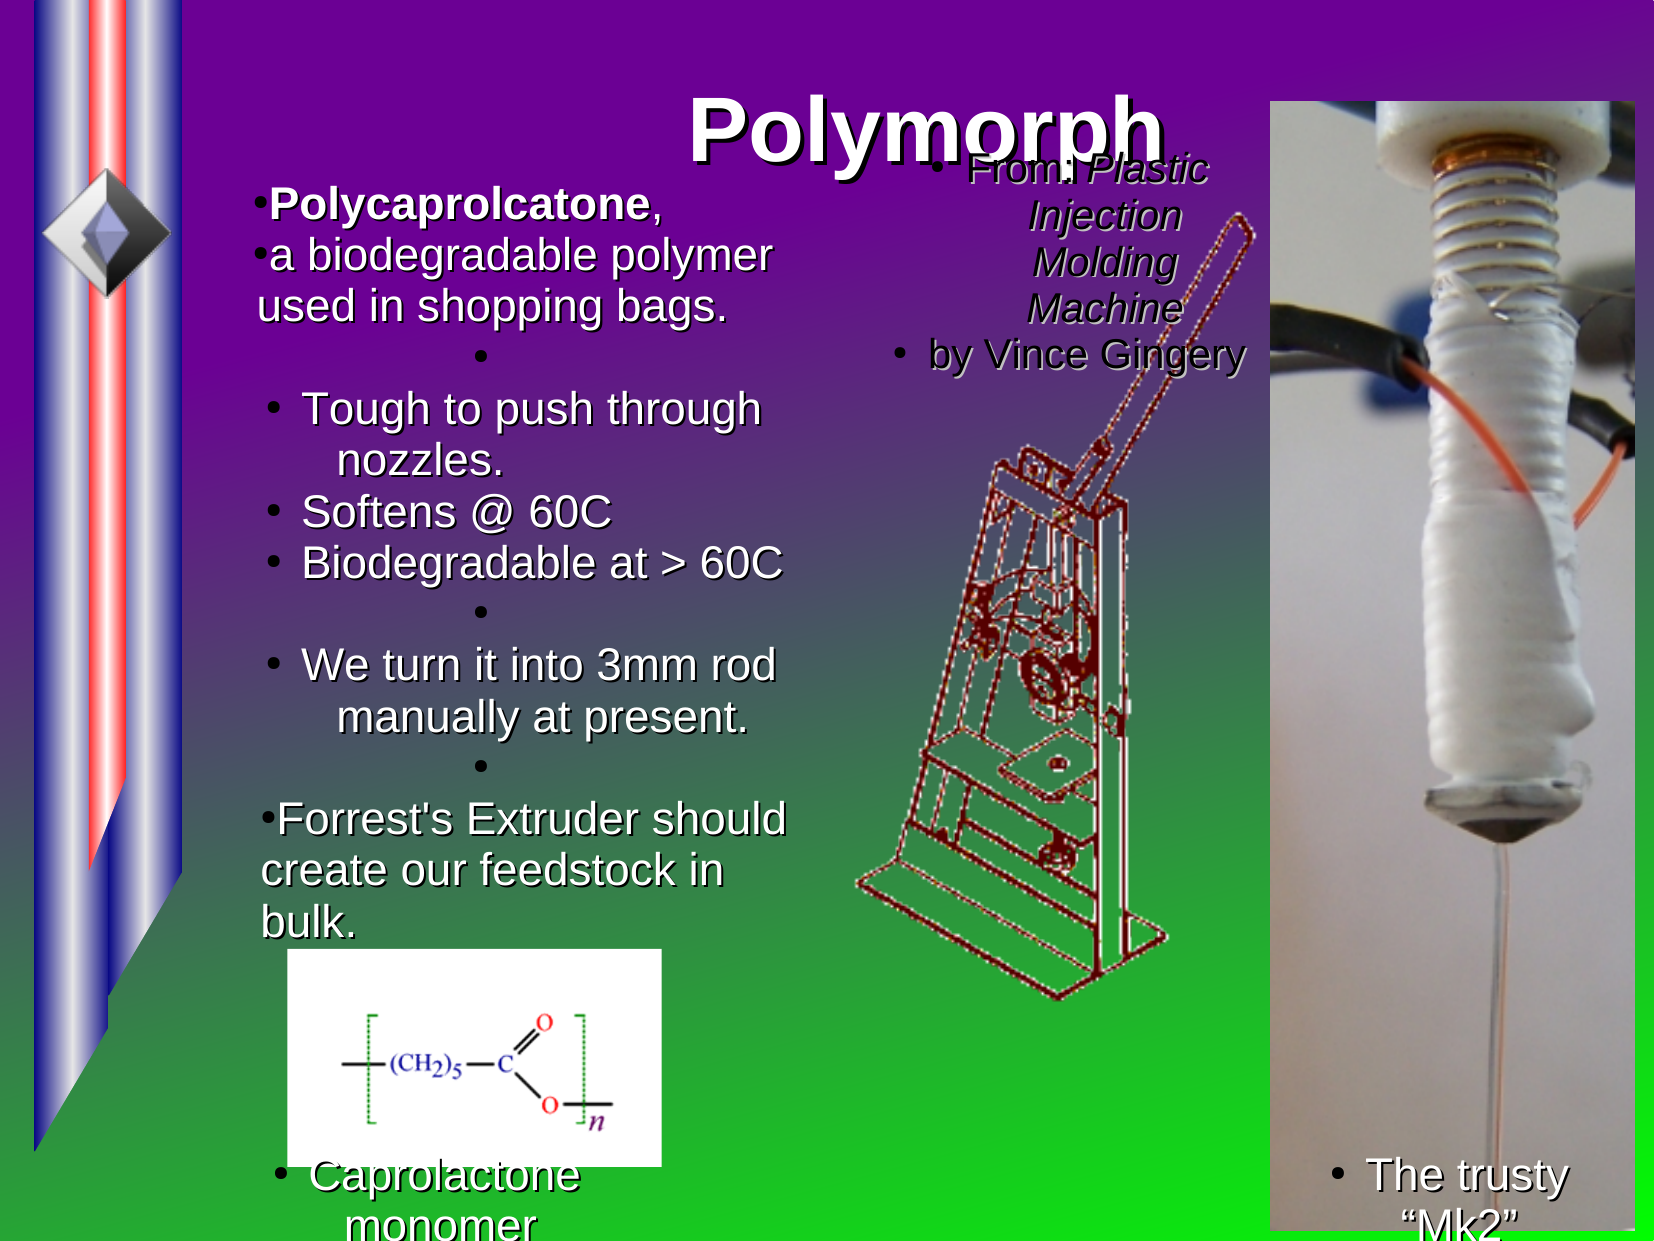

# Polymorph
From: Plastic Injection Molding Machine
by Vince Gingery
Polycaprolcatone,
a biodegradable polymer used in shopping bags.
Tough to push through nozzles.
Softens @ 60C
Biodegradable at > 60C
We turn it into 3mm rod manually at present.
Forrest's Extruder should create our feedstock in bulk.
Caprolactone monomer
The trusty “Mk2”